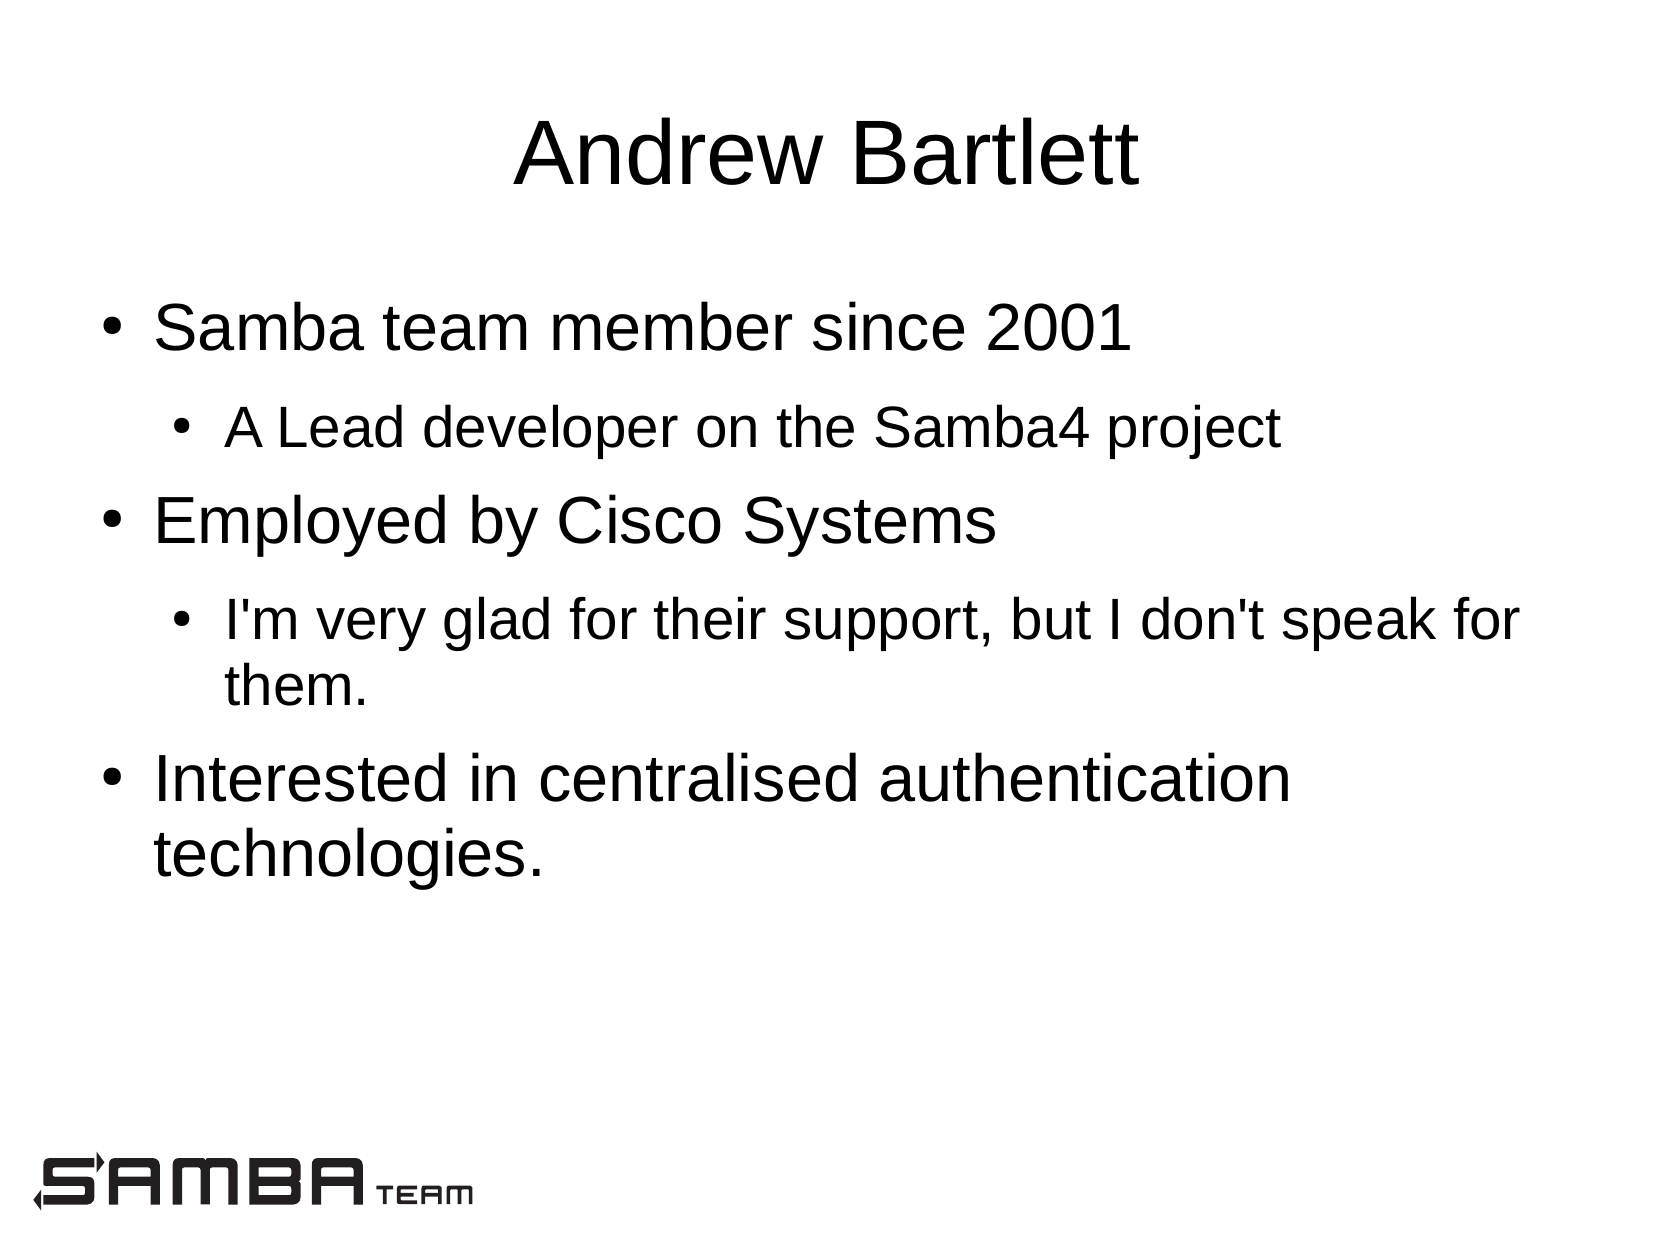

# Andrew Bartlett
Samba team member since 2001
A Lead developer on the Samba4 project
Employed by Cisco Systems
I'm very glad for their support, but I don't speak for them.
Interested in centralised authentication technologies.